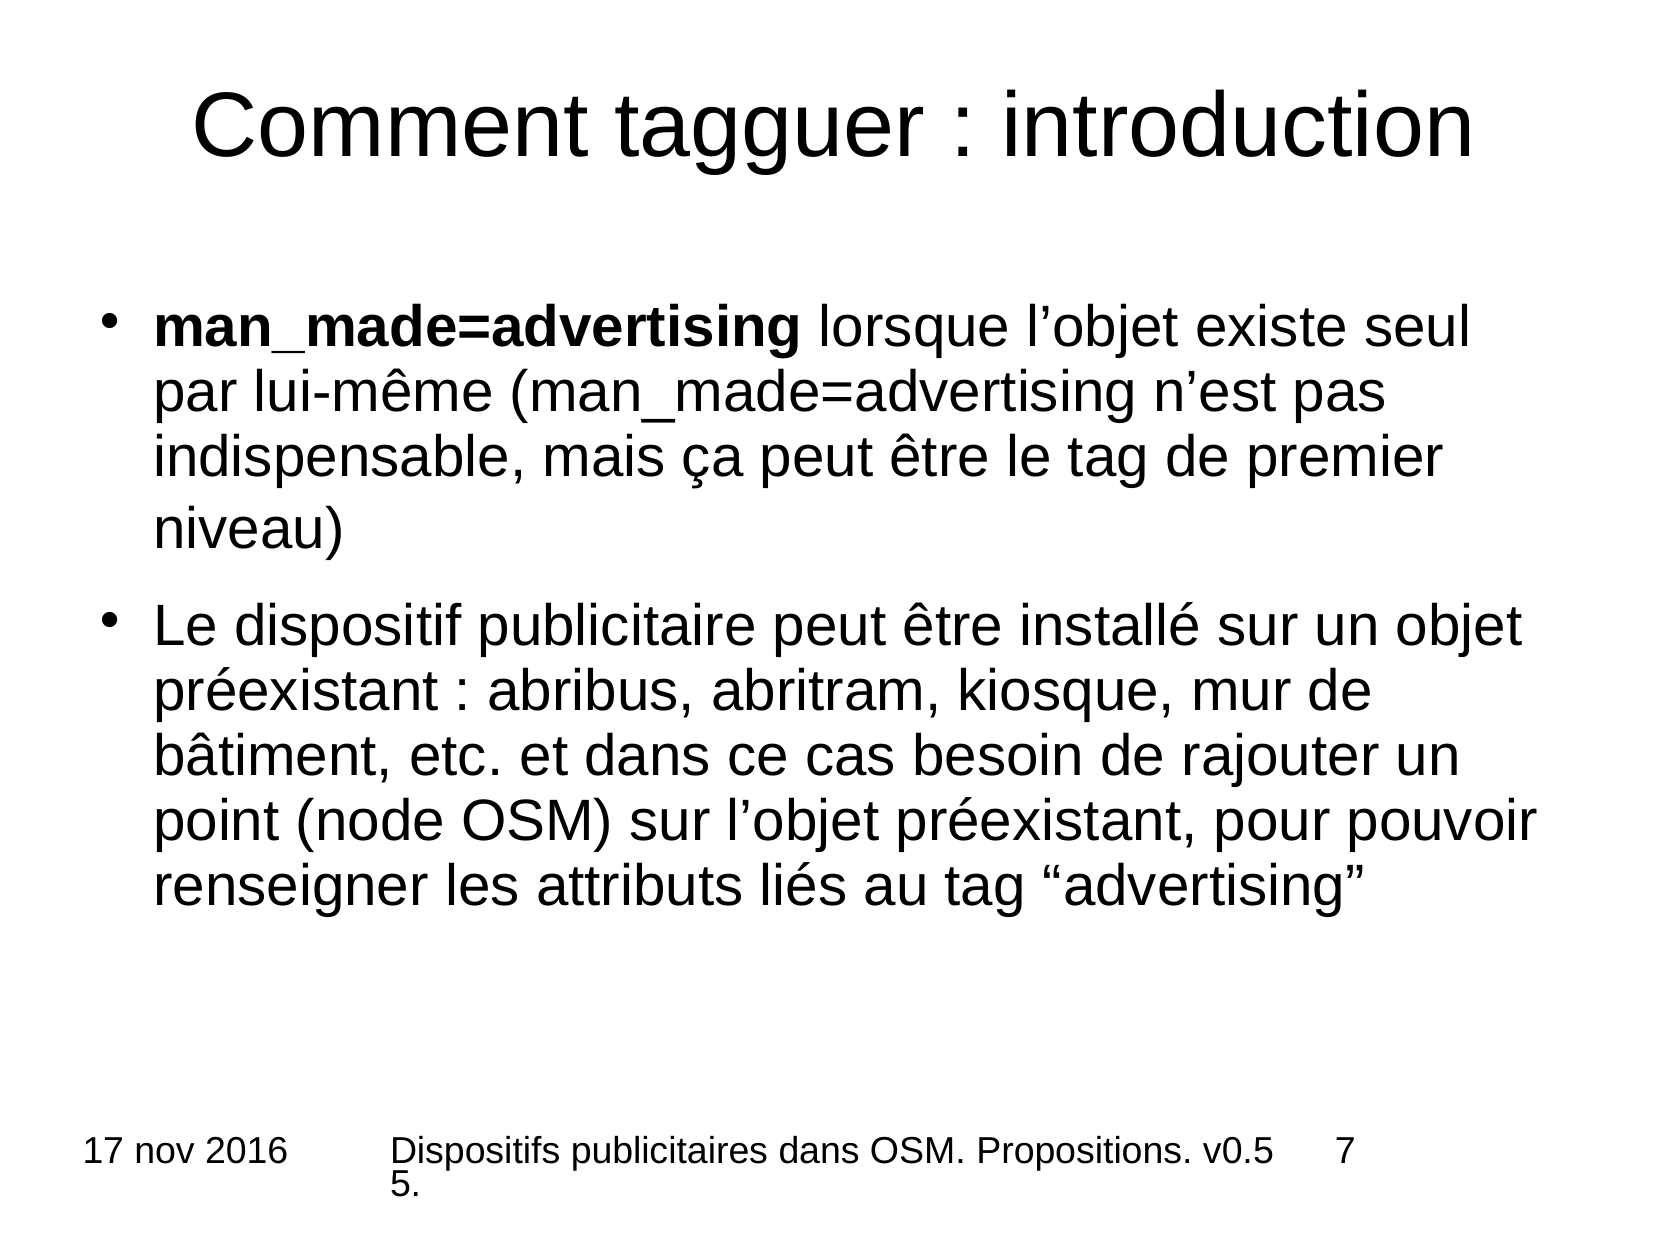

# Comment tagguer : introduction
man_made=advertising lorsque l’objet existe seul par lui-même (man_made=advertising n’est pas indispensable, mais ça peut être le tag de premier niveau)
Le dispositif publicitaire peut être installé sur un objet préexistant : abribus, abritram, kiosque, mur de bâtiment, etc. et dans ce cas besoin de rajouter un point (node OSM) sur l’objet préexistant, pour pouvoir renseigner les attributs liés au tag “advertising”
17 nov 2016
Dispositifs publicitaires dans OSM. Propositions. v0.55.
7